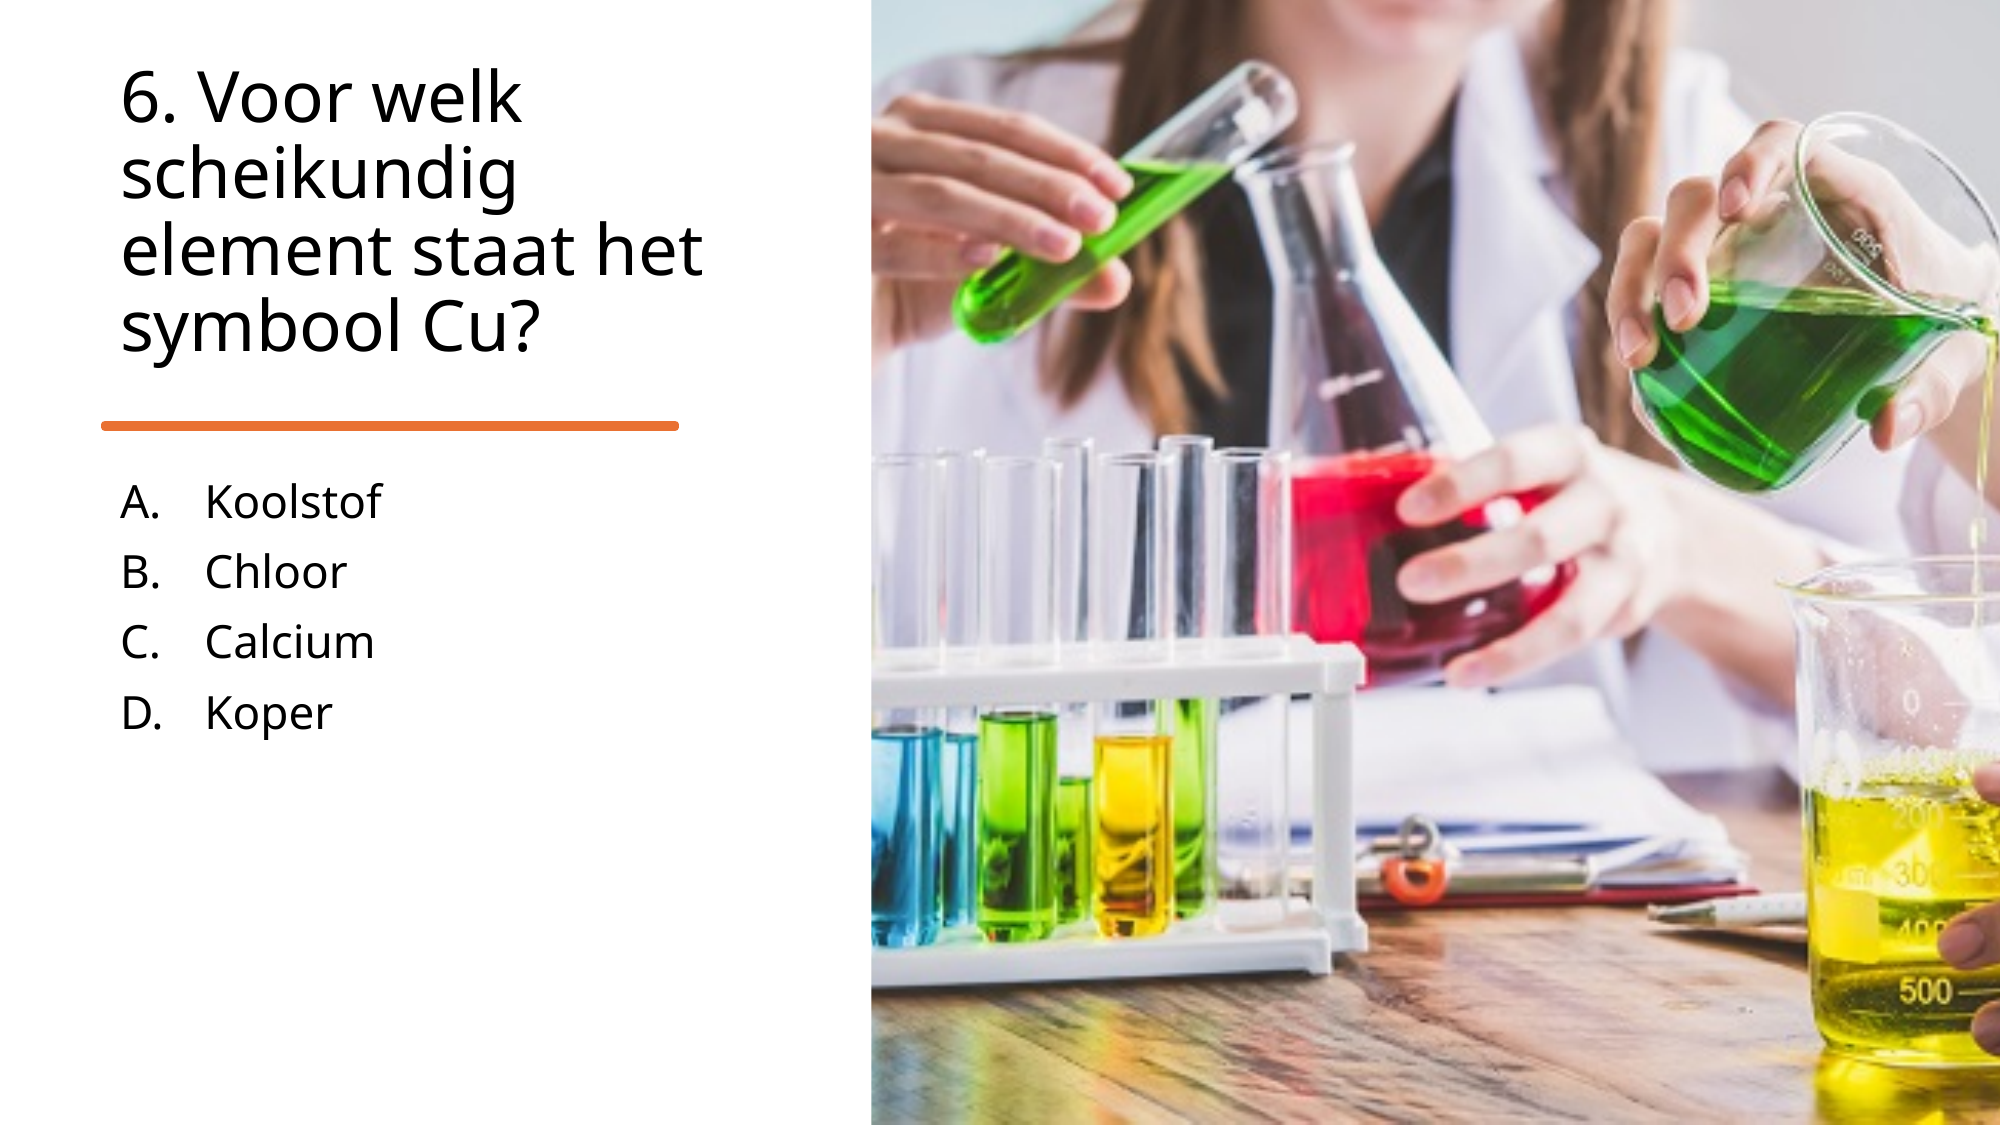

# 6. Voor welk scheikundig element staat het symbool Cu?
Koolstof
Chloor
Calcium
Koper